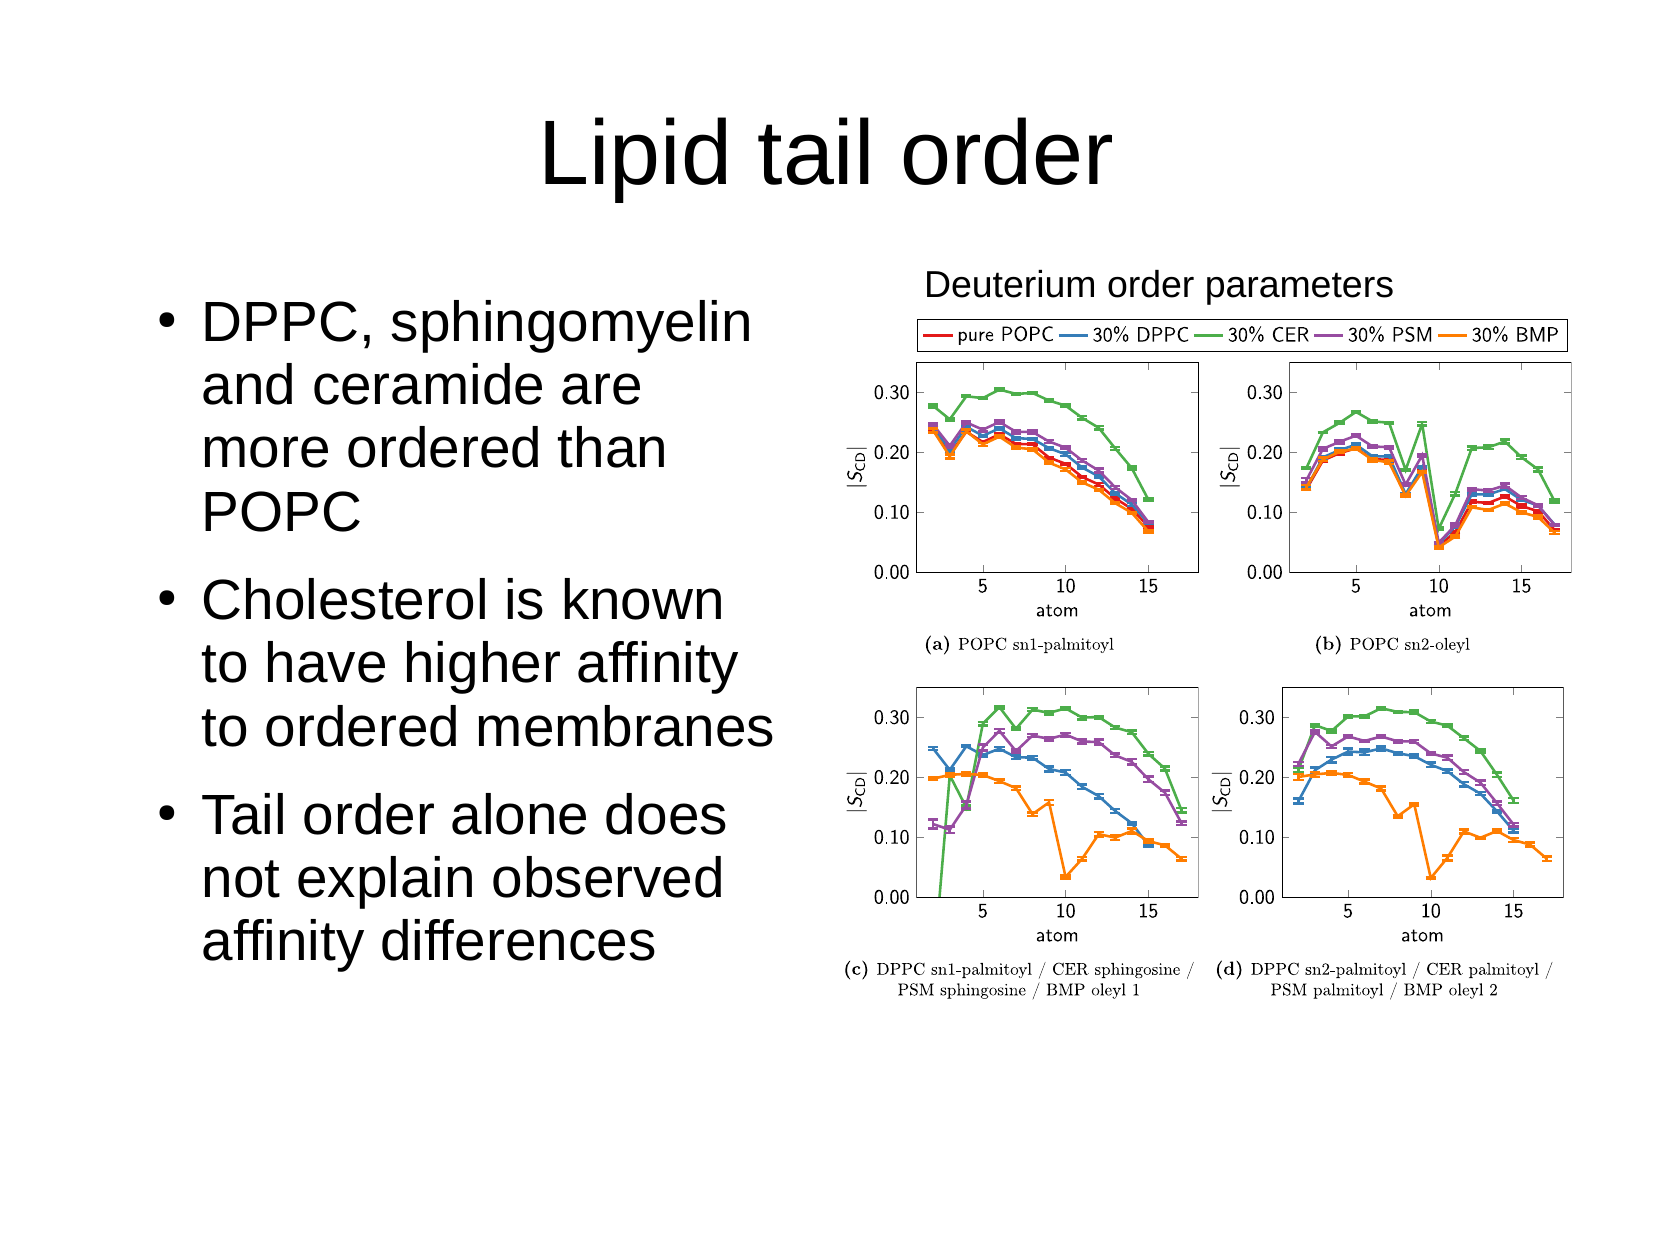

# Lipid tail order
Deuterium order parameters
DPPC, sphingomyelin and ceramide are more ordered than POPC
Cholesterol is known to have higher affinity to ordered membranes
Tail order alone does not explain observed affinity differences